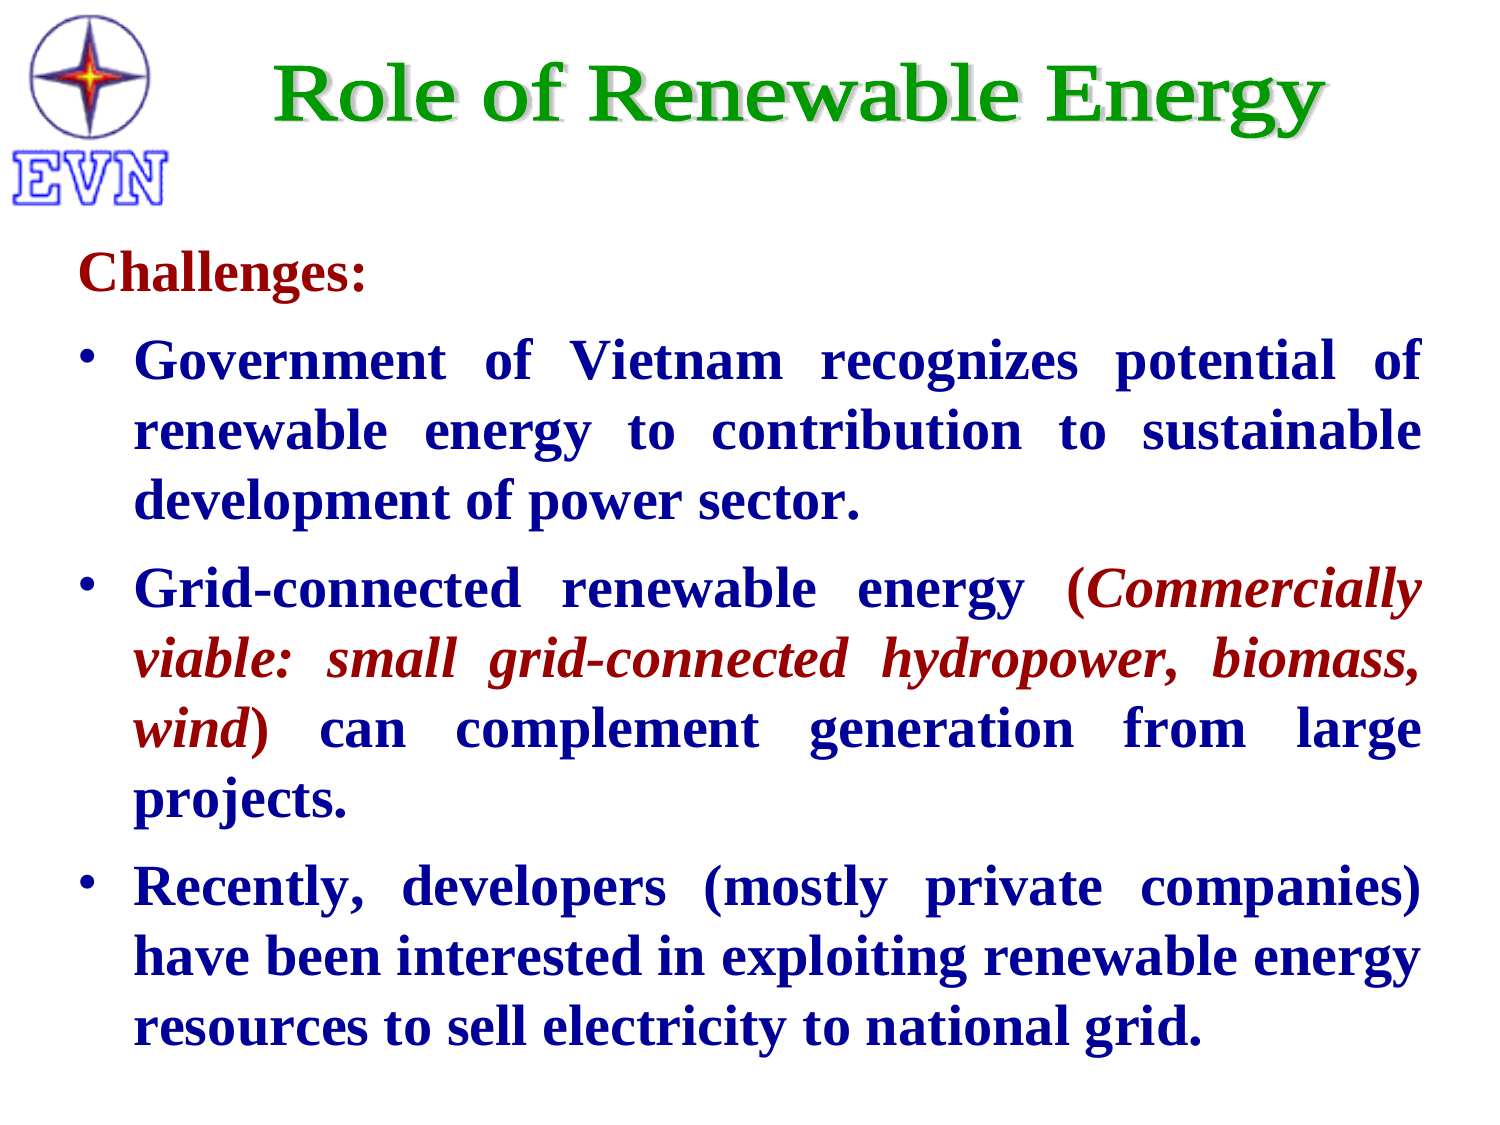

Role of Renewable Energy
Challenges:
Government of Vietnam recognizes potential of renewable energy to contribution to sustainable development of power sector.
Grid-connected renewable energy (Commercially viable: small grid-connected hydropower, biomass, wind) can complement generation from large projects.
Recently, developers (mostly private companies) have been interested in exploiting renewable energy resources to sell electricity to national grid.